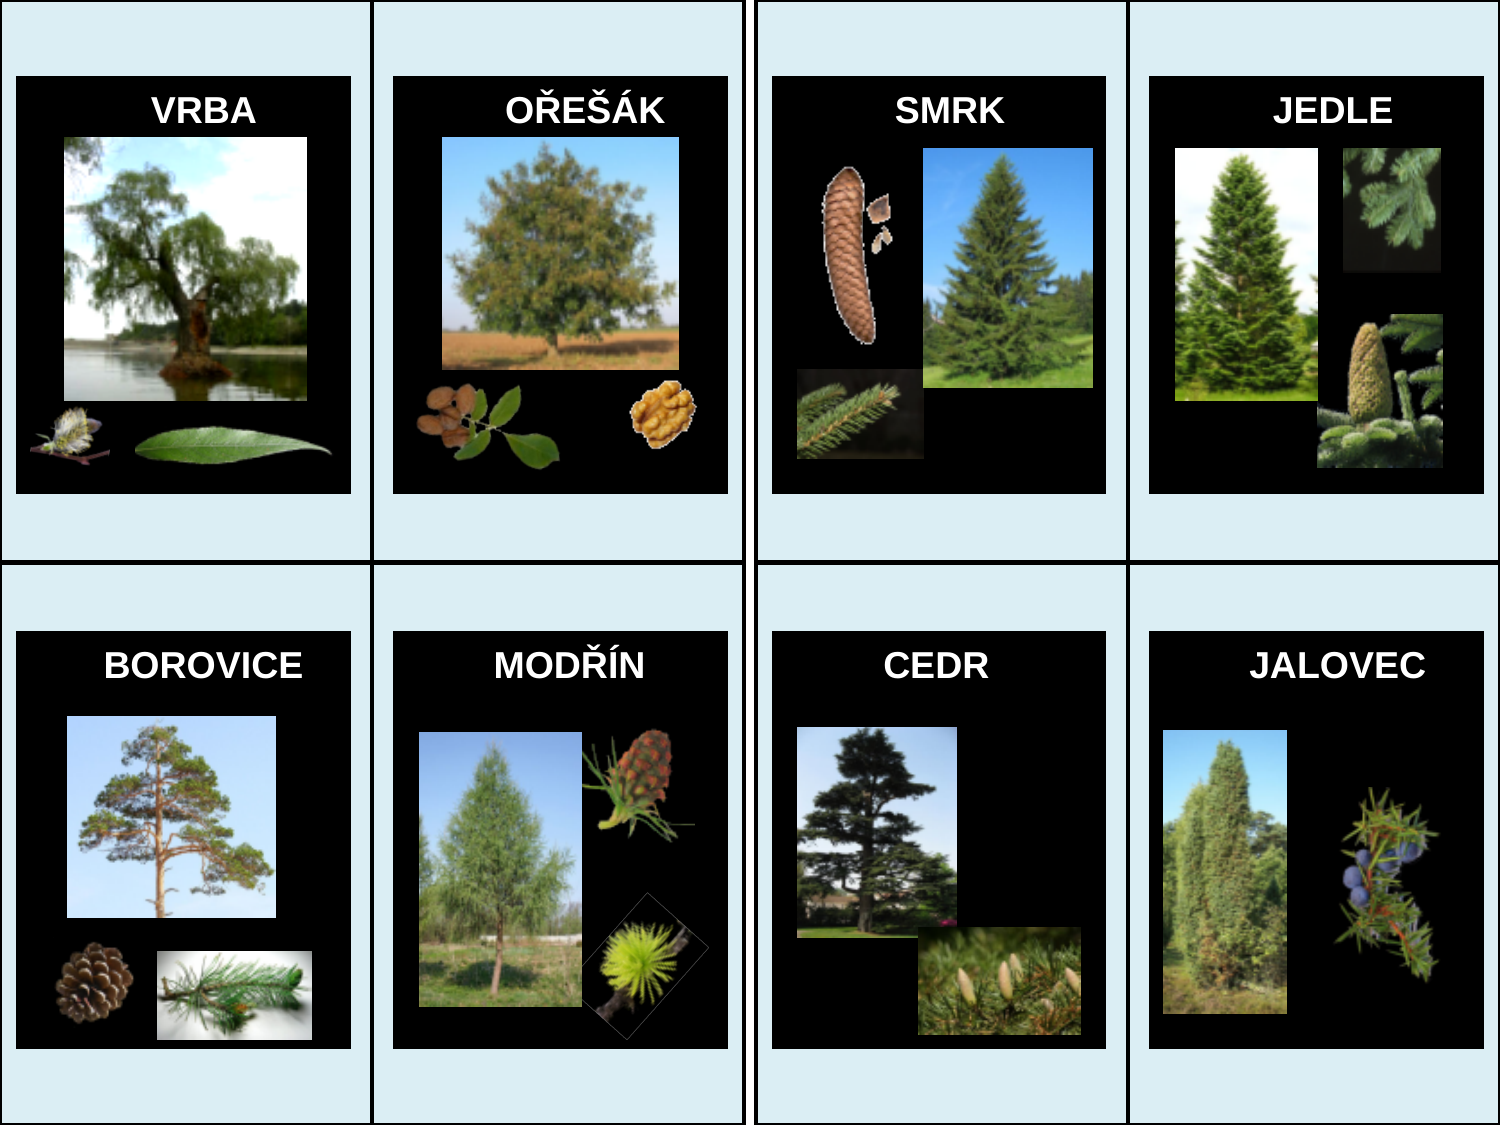

VRBA
OŘEŠÁK
SMRK
JEDLE
BOROVICE
MODŘÍN
CEDR
JALOVEC